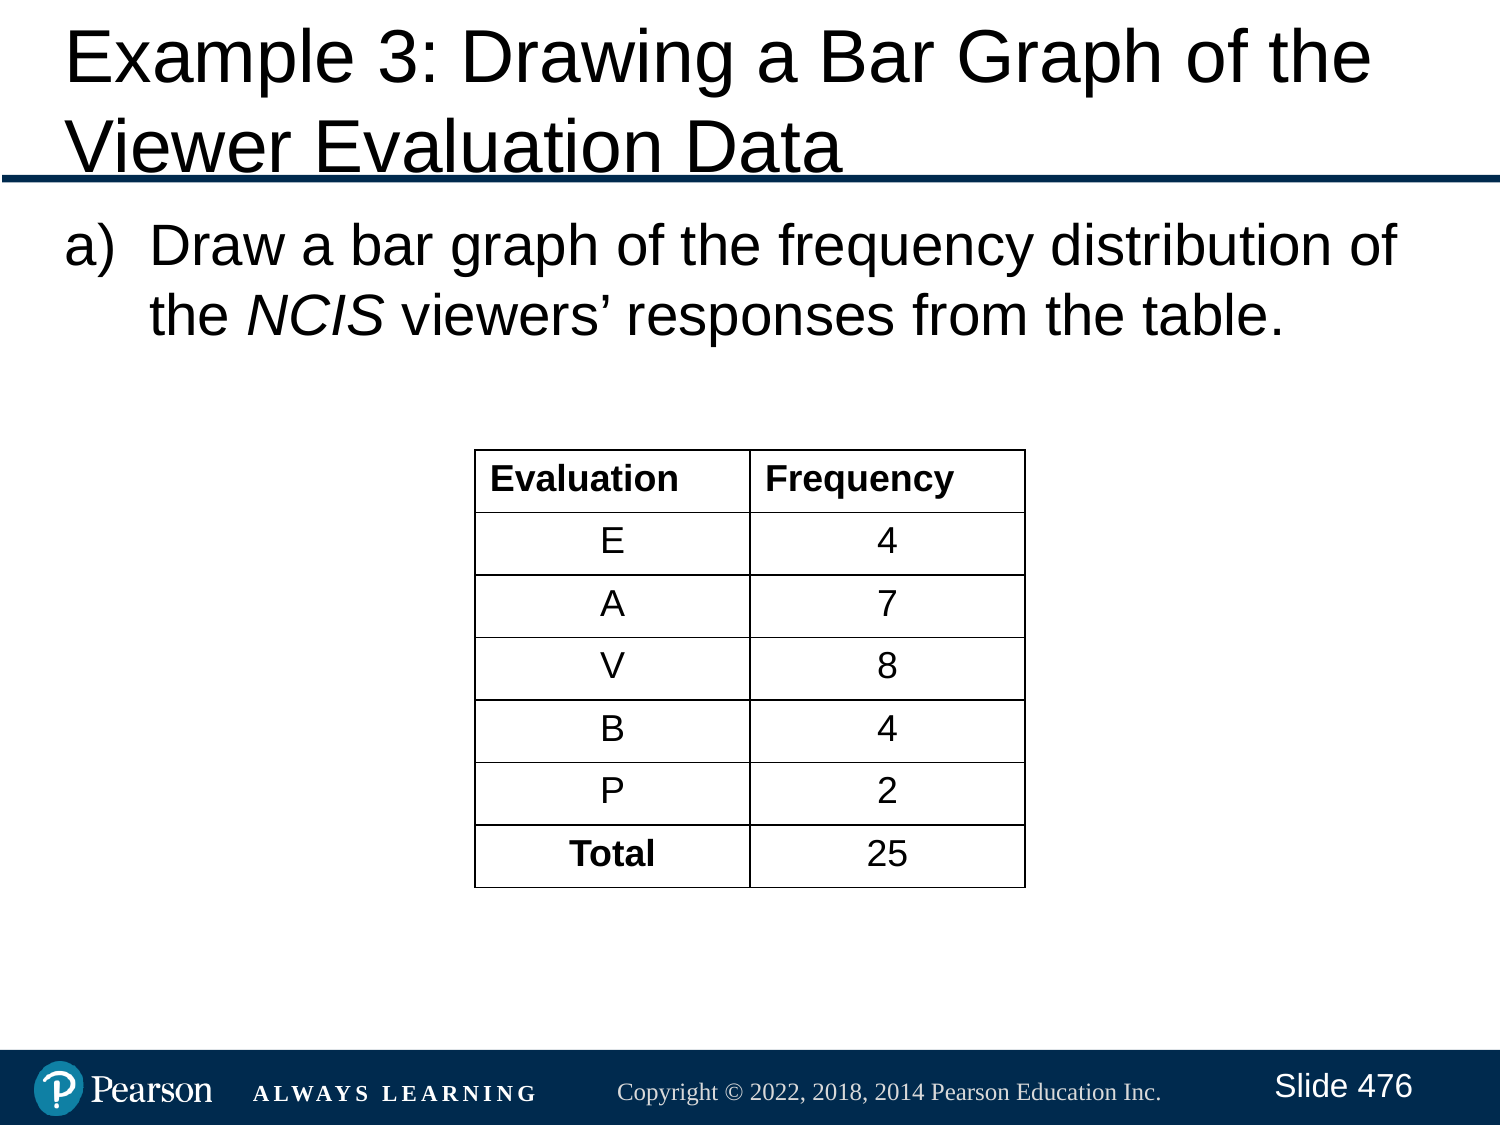

# Example 3: Drawing a Bar Graph of the Viewer Evaluation Data
Draw a bar graph of the frequency distribution of the NCIS viewers’ responses from the table.
| Evaluation | Frequency |
| --- | --- |
| E | 4 |
| A | 7 |
| V | 8 |
| B | 4 |
| P | 2 |
| Total | 25 |